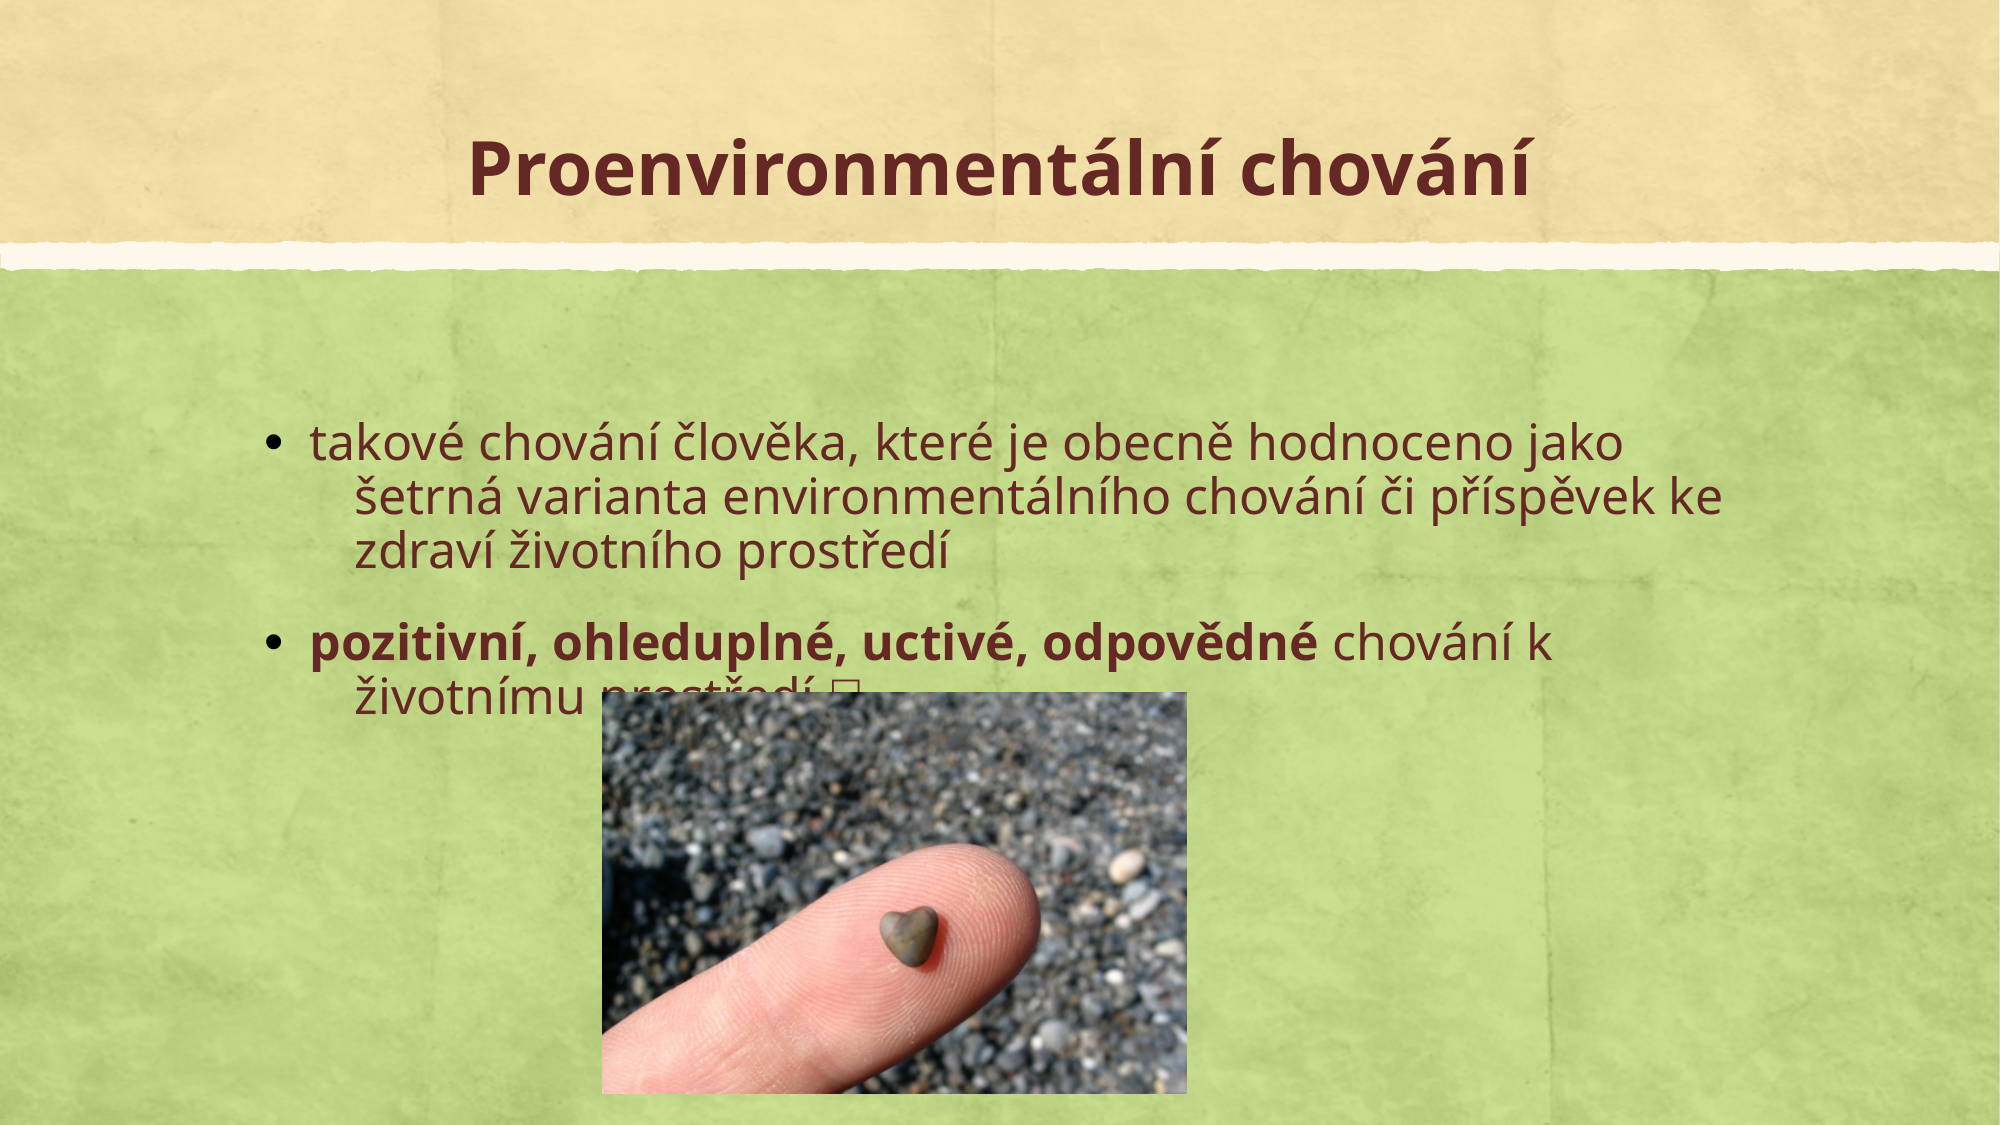

# Proenvironmentální chování
takové chování člověka, které je obecně hodnoceno jako šetrná varianta environmentálního chování či příspěvek ke zdraví životního prostředí
pozitivní, ohleduplné, uctivé, odpovědné chování k životnímu prostředí 